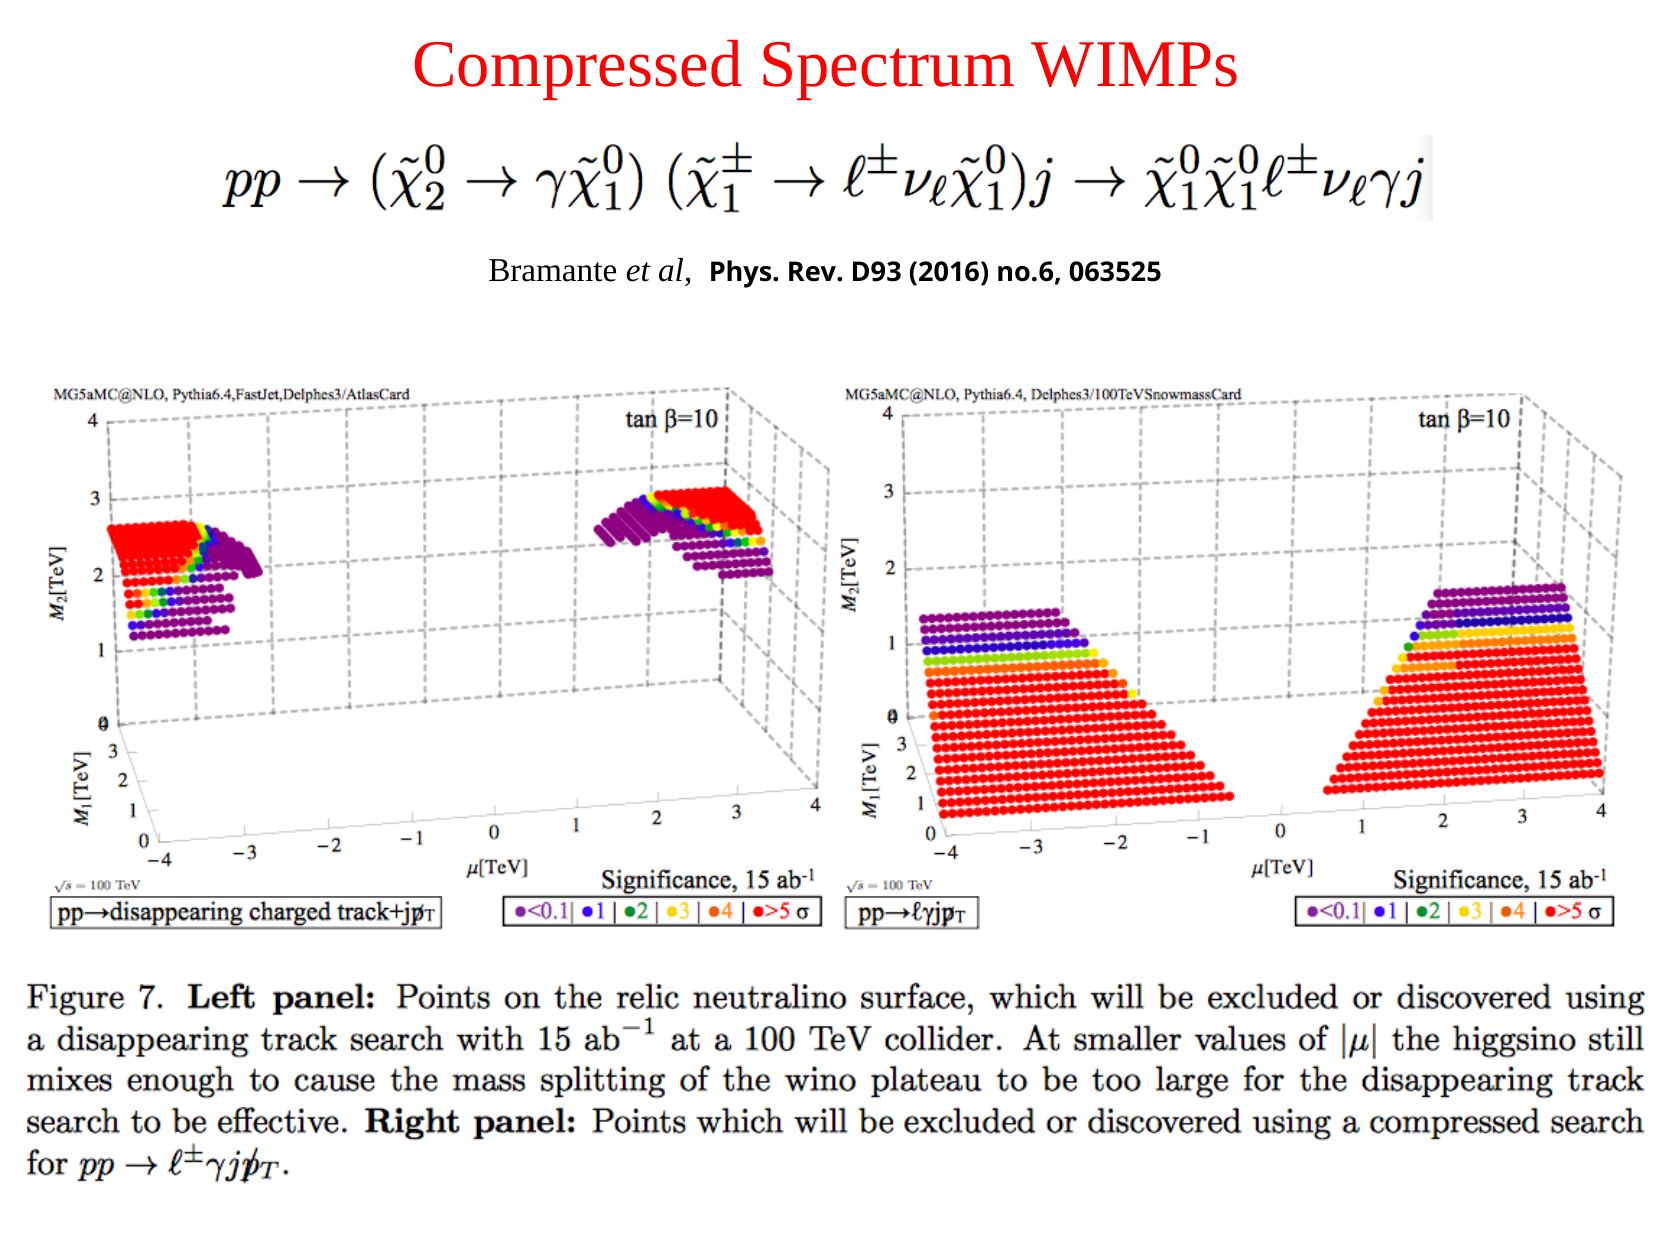

# Compressed Spectrum WIMPs
Bramante et al, Phys. Rev. D93 (2016) no.6, 063525